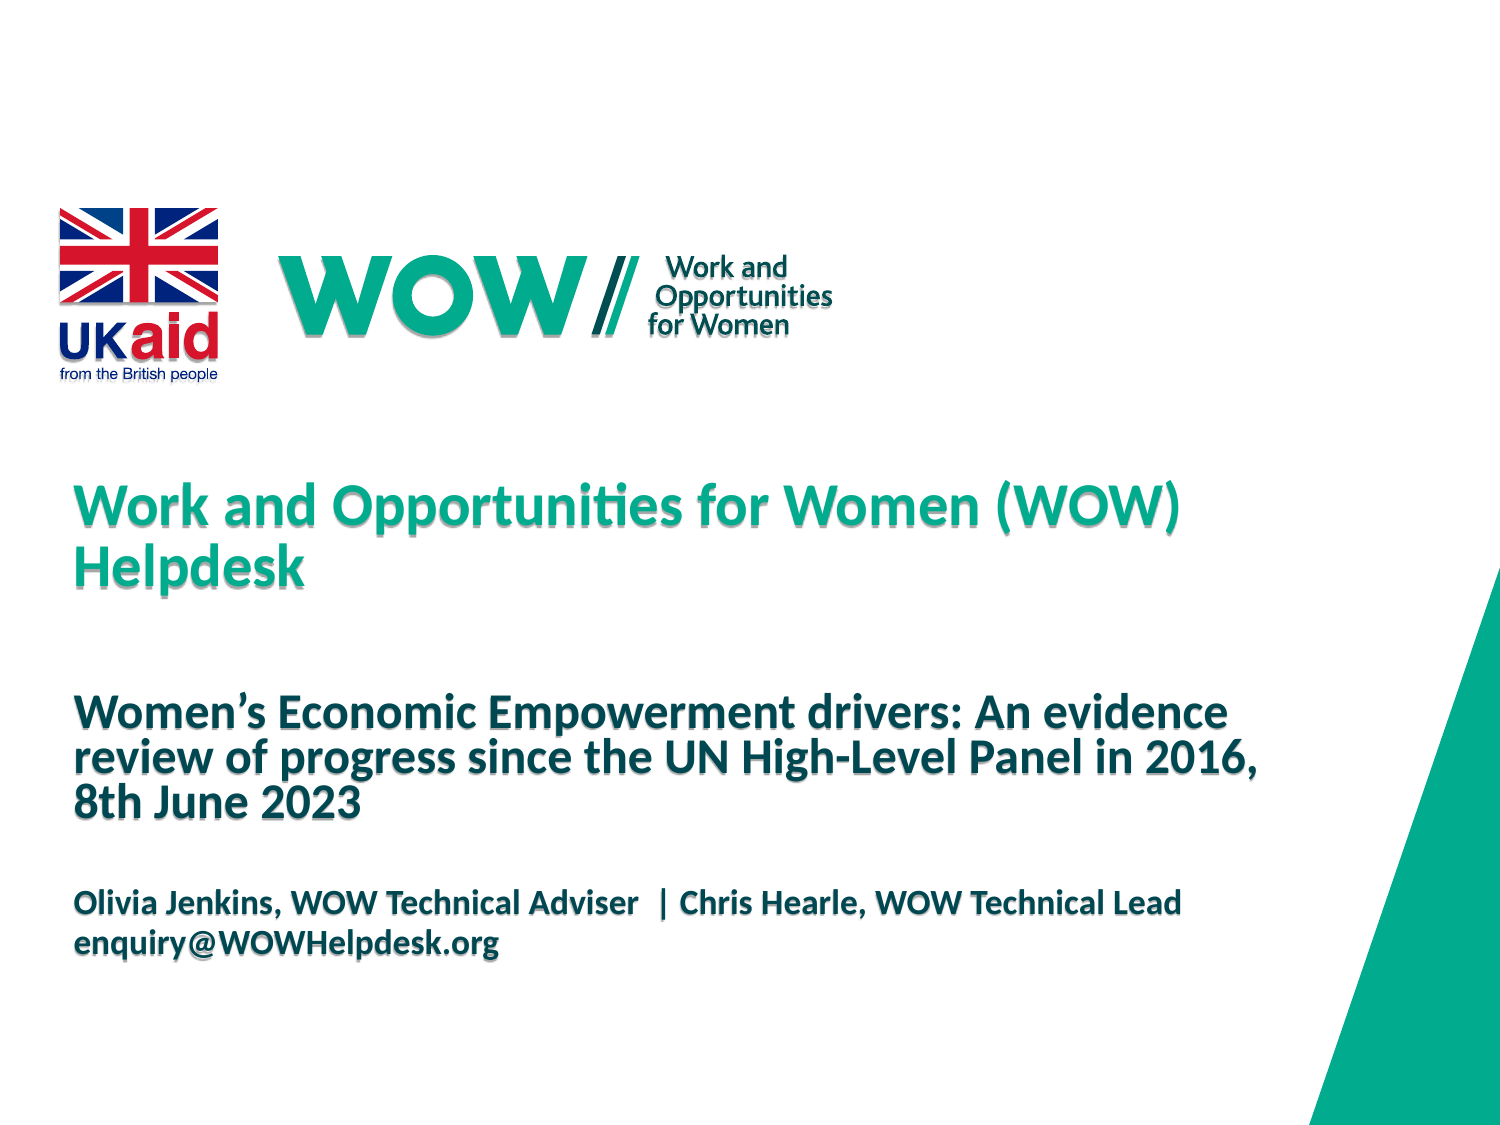

# Work and Opportunities for Women (WOW) Helpdesk
Women’s Economic Empowerment drivers: An evidence review of progress since the UN High-Level Panel in 2016,
8th June 2023
Olivia Jenkins, WOW Technical Adviser | Chris Hearle, WOW Technical Lead
enquiry@WOWHelpdesk.org